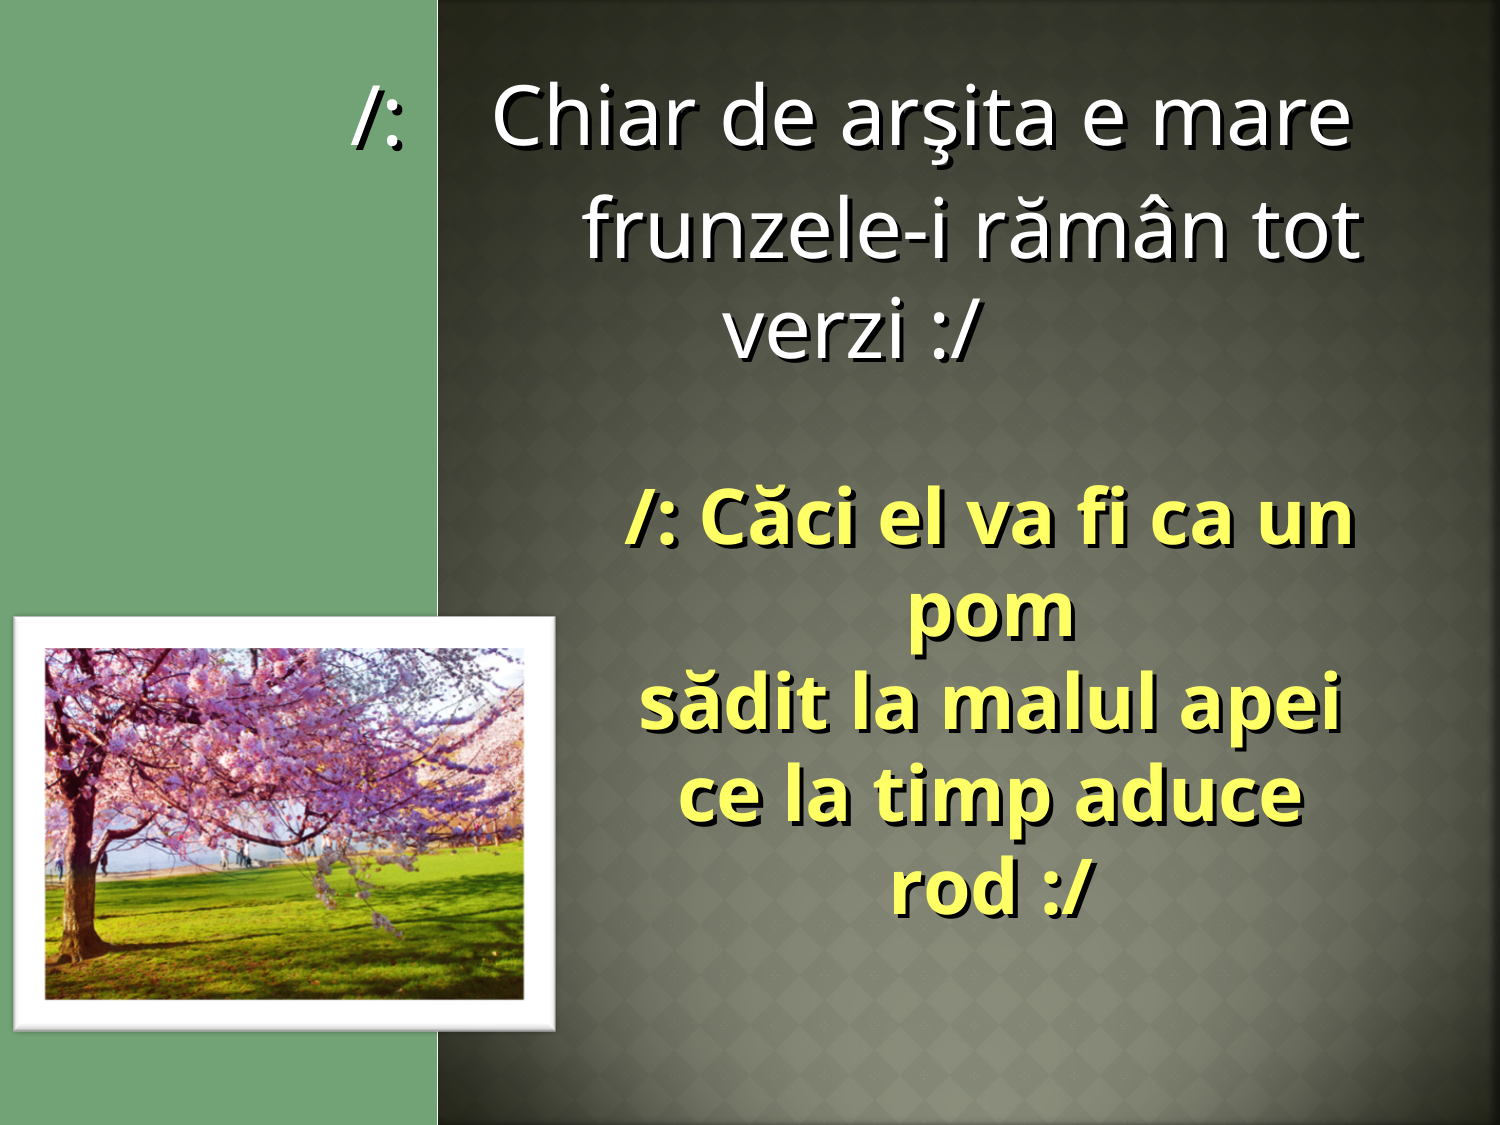

/: Chiar de arşita e mare
 frunzele-i rămân tot verzi :/
/: Căci el va fi ca un pom
sădit la malul apei
ce la timp aduce rod :/